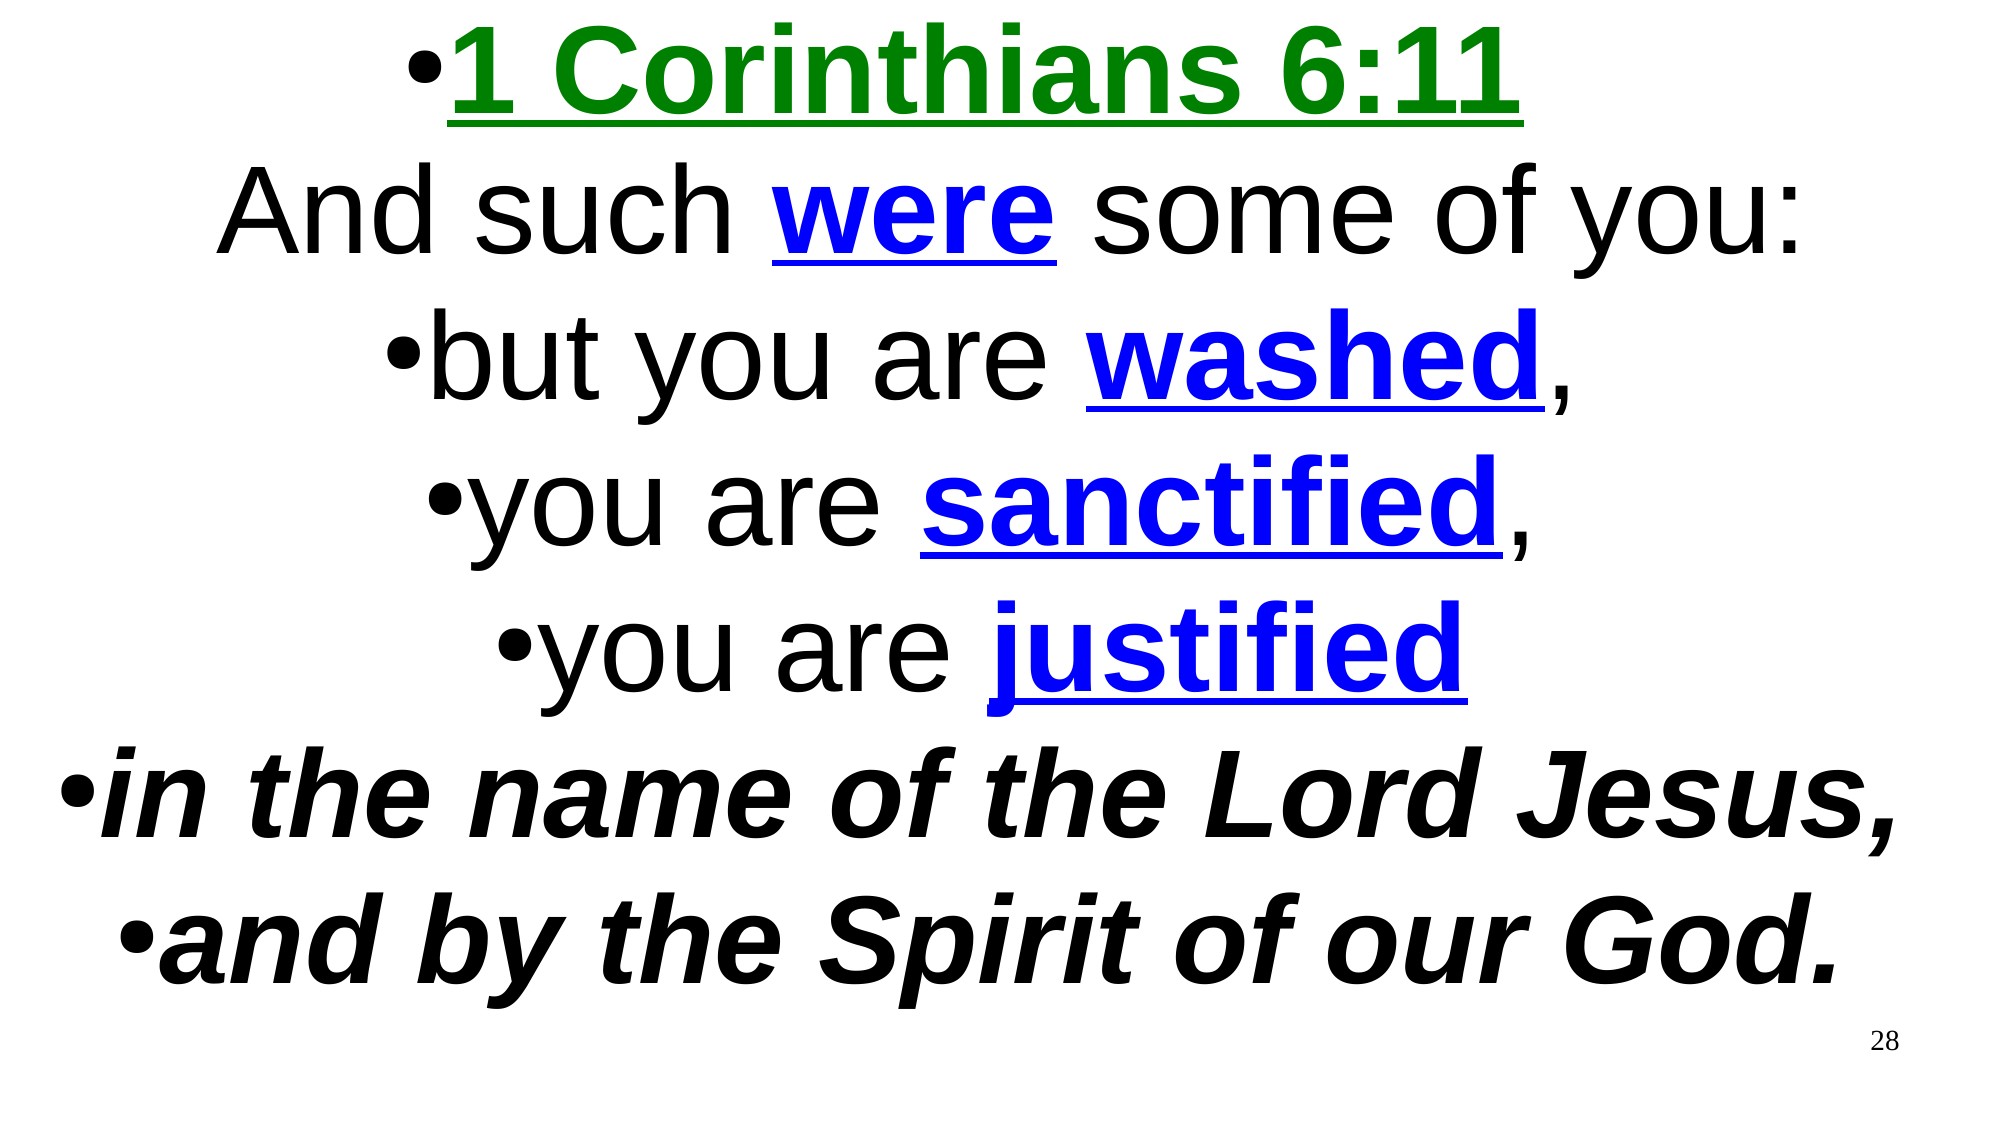

# 1 Corinthians 6:11  And such were some of you:
but you are washed,
you are sanctified,
you are justified
in the name of the Lord Jesus,
and by the Spirit of our God.
28